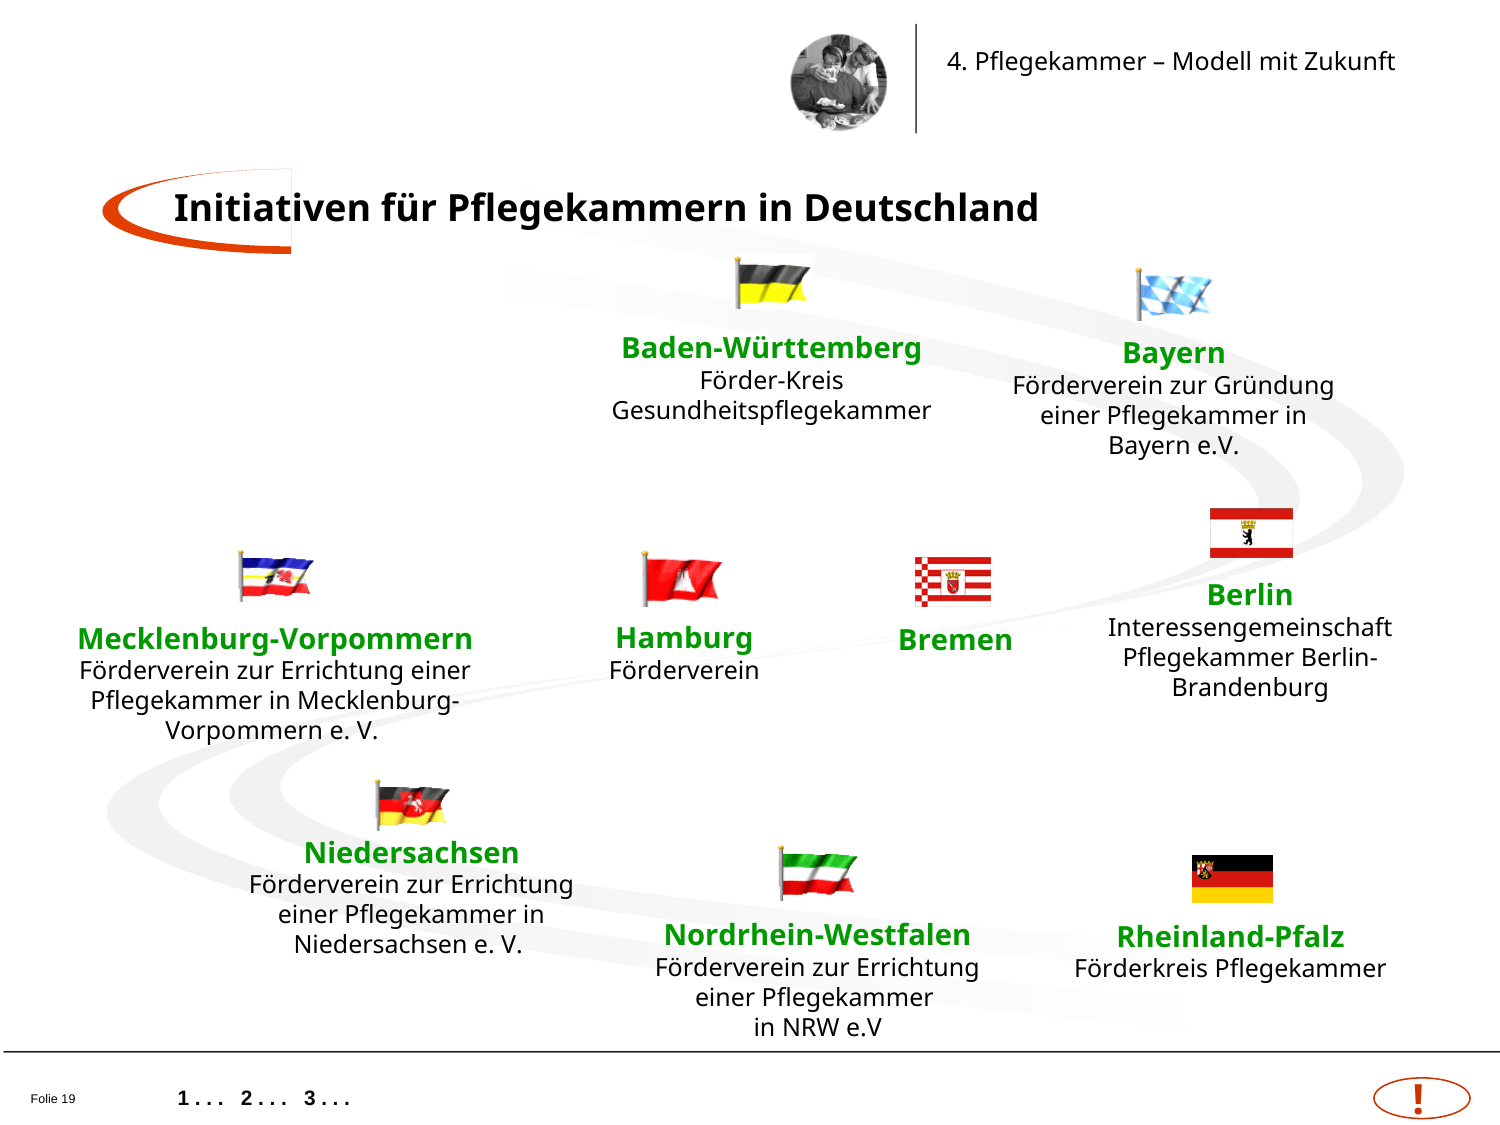

4. Pflegekammer – Modell mit Zukunft
Initiativen für Pflegekammern in Deutschland
Baden-Württemberg
Förder-Kreis Gesundheitspflegekammer
Bayern
Förderverein zur Gründung einer Pflegekammer in Bayern e.V.
Berlin
Interessengemeinschaft Pflegekammer Berlin-Brandenburg
Mecklenburg-Vorpommern
Förderverein zur Errichtung einer Pflegekammer in Mecklenburg-Vorpommern e. V.
Hamburg
Förderverein
Bremen
Niedersachsen
Förderverein zur Errichtung einer Pflegekammer in Niedersachsen e. V.
Nordrhein-Westfalen
Förderverein zur Errichtung einer Pflegekammer
in NRW e.V
Rheinland-Pfalz
Förderkreis Pflegekammer
!
1 . . . 2 . . . 3 . . .
Folie